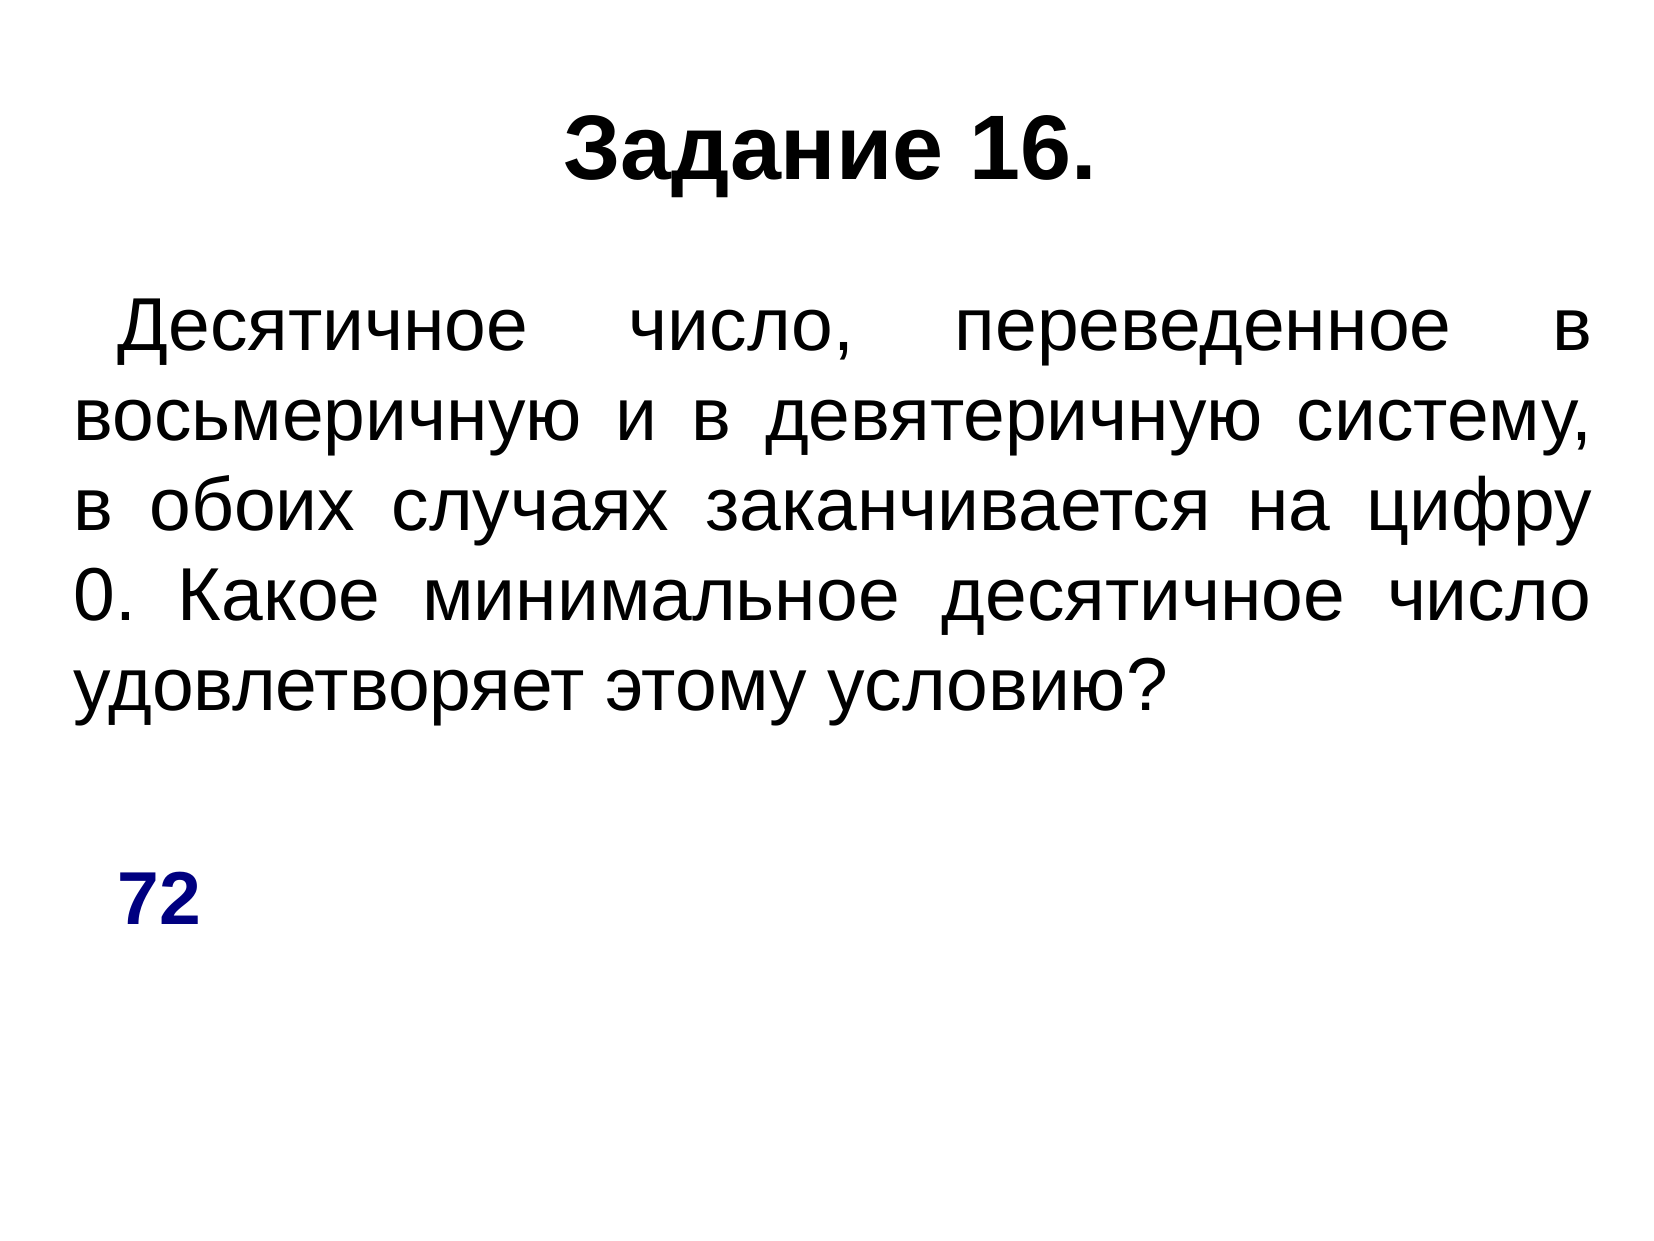

# Задание 16.
Десятичное число, переведенное в восьмеричную и в девятеричную систему, в обоих случаях заканчивается на цифру 0. Какое минимальное десятичное число удовлетворяет этому условию?
72